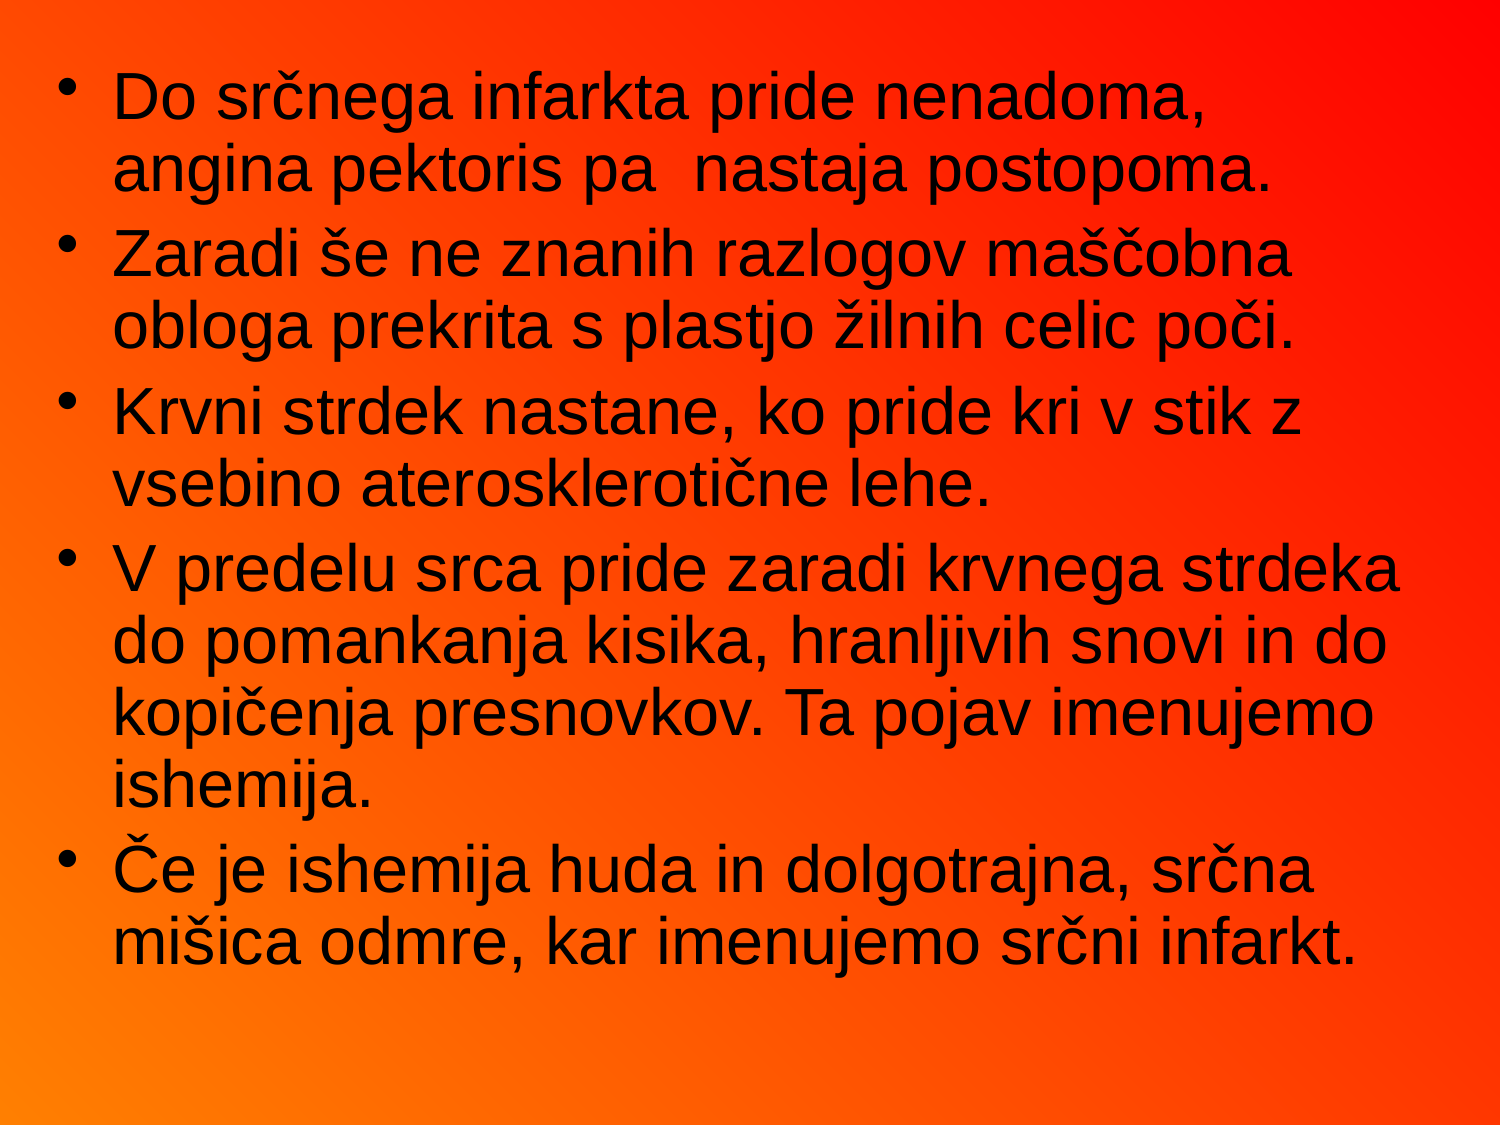

# Do srčnega infarkta pride nenadoma, angina pektoris pa nastaja postopoma.
Zaradi še ne znanih razlogov maščobna obloga prekrita s plastjo žilnih celic poči.
Krvni strdek nastane, ko pride kri v stik z vsebino aterosklerotične lehe.
V predelu srca pride zaradi krvnega strdeka do pomankanja kisika, hranljivih snovi in do kopičenja presnovkov. Ta pojav imenujemo ishemija.
Če je ishemija huda in dolgotrajna, srčna mišica odmre, kar imenujemo srčni infarkt.